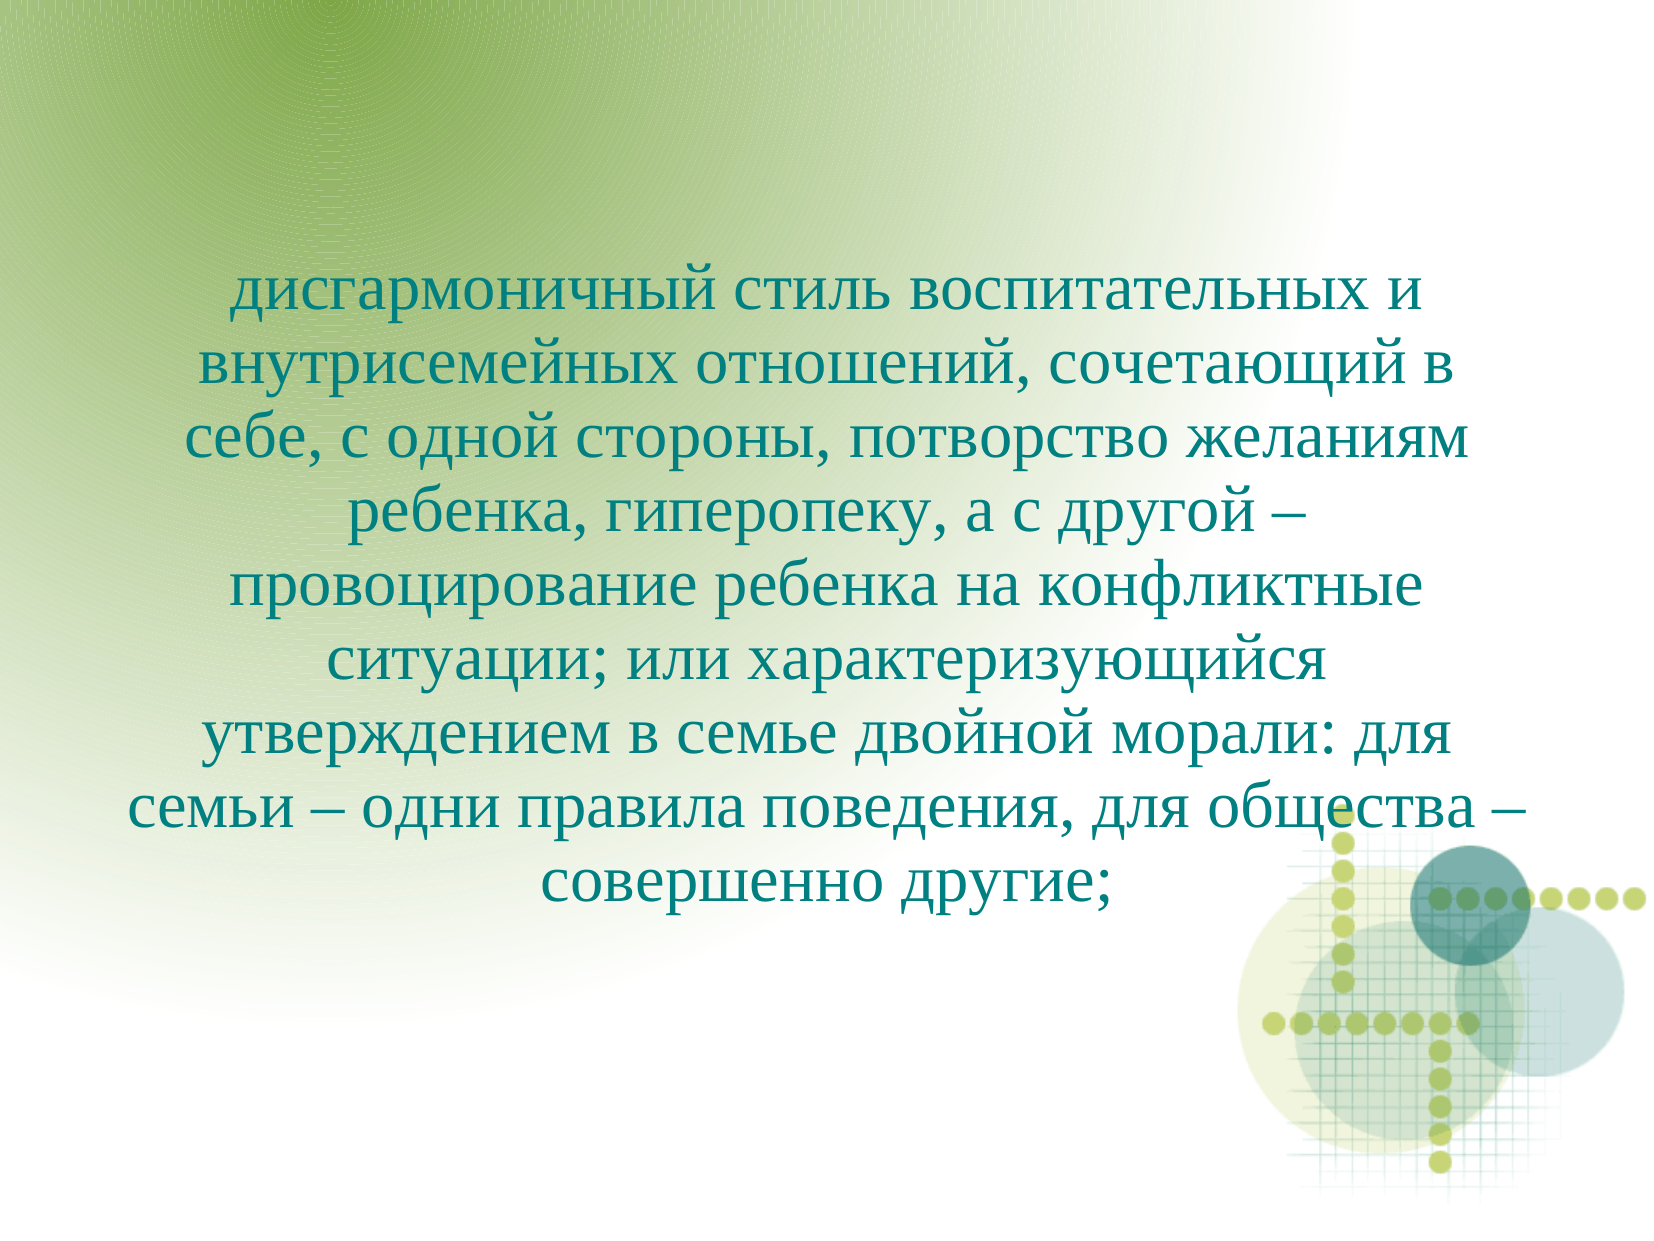

# дисгармоничный стиль воспитательных и внутрисемейных отношений, сочетающий в себе, с одной стороны, потворство желаниям ребенка, гиперопеку, а с другой – провоцирование ребенка на конфликтные ситуации; или характеризующийся утверждением в семье двойной морали: для семьи – одни правила поведения, для общества – совершенно другие;